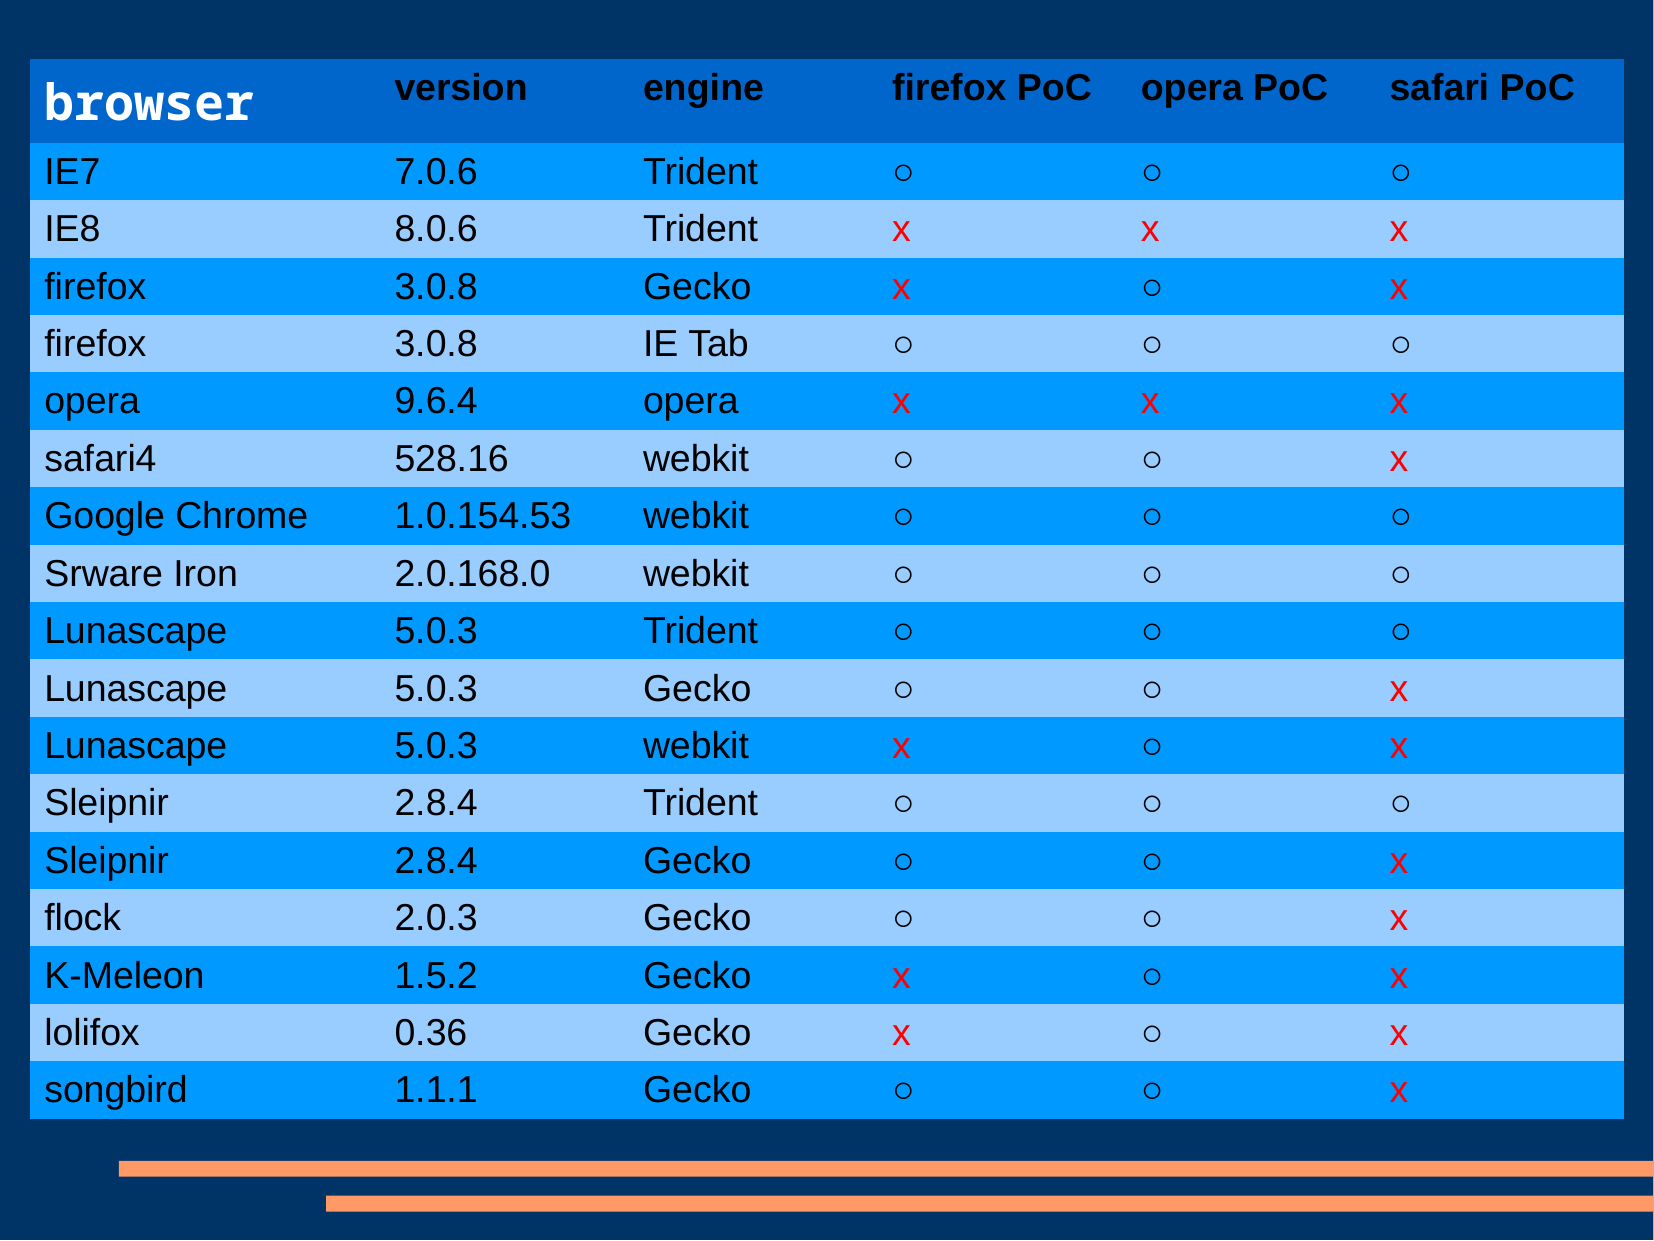

| browser | version | engine | firefox PoC | opera PoC | safari PoC |
| --- | --- | --- | --- | --- | --- |
| IE7 | 7.0.6 | Trident | ○ | ○ | ○ |
| IE8 | 8.0.6 | Trident | x | x | x |
| firefox | 3.0.8 | Gecko | x | ○ | x |
| firefox | 3.0.8 | IE Tab | ○ | ○ | ○ |
| opera | 9.6.4 | opera | x | x | x |
| safari4 | 528.16 | webkit | ○ | ○ | x |
| Google Chrome | 1.0.154.53 | webkit | ○ | ○ | ○ |
| Srware Iron | 2.0.168.0 | webkit | ○ | ○ | ○ |
| Lunascape | 5.0.3 | Trident | ○ | ○ | ○ |
| Lunascape | 5.0.3 | Gecko | ○ | ○ | x |
| Lunascape | 5.0.3 | webkit | x | ○ | x |
| Sleipnir | 2.8.4 | Trident | ○ | ○ | ○ |
| Sleipnir | 2.8.4 | Gecko | ○ | ○ | x |
| flock | 2.0.3 | Gecko | ○ | ○ | x |
| K-Meleon | 1.5.2 | Gecko | x | ○ | x |
| lolifox | 0.36 | Gecko | x | ○ | x |
| songbird | 1.1.1 | Gecko | ○ | ○ | x |